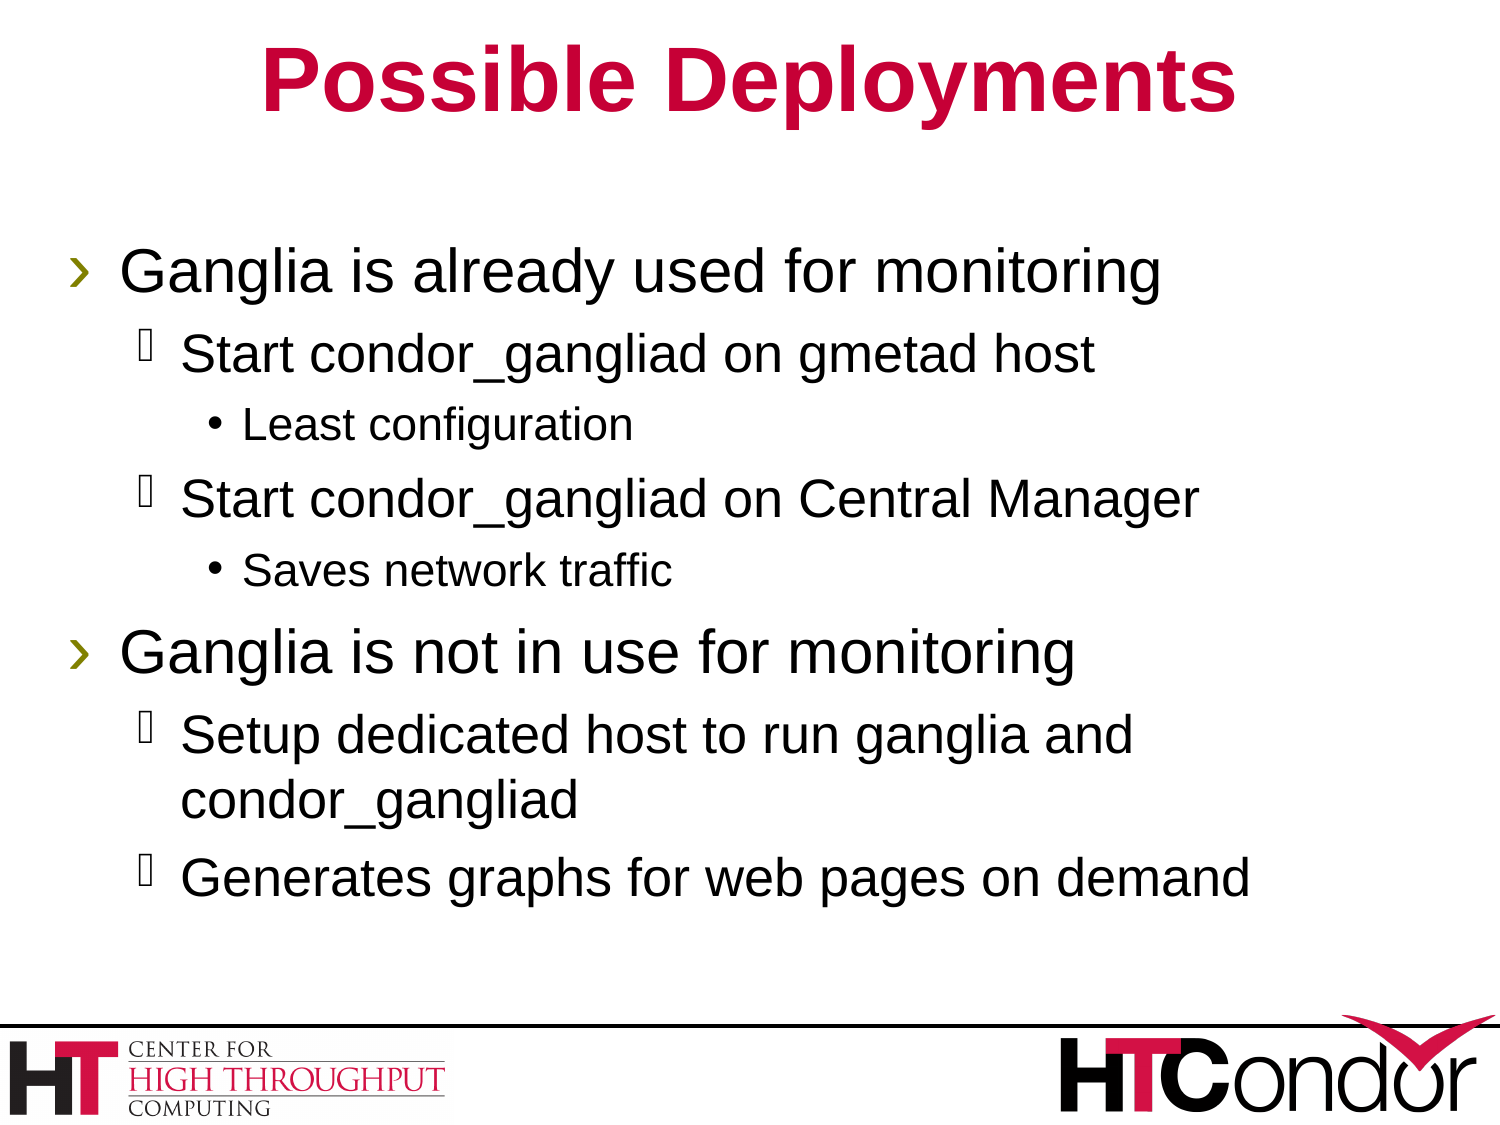

# Possible Deployments
Ganglia is already used for monitoring
Start condor_gangliad on gmetad host
Least configuration
Start condor_gangliad on Central Manager
Saves network traffic
Ganglia is not in use for monitoring
Setup dedicated host to run ganglia and condor_gangliad
Generates graphs for web pages on demand